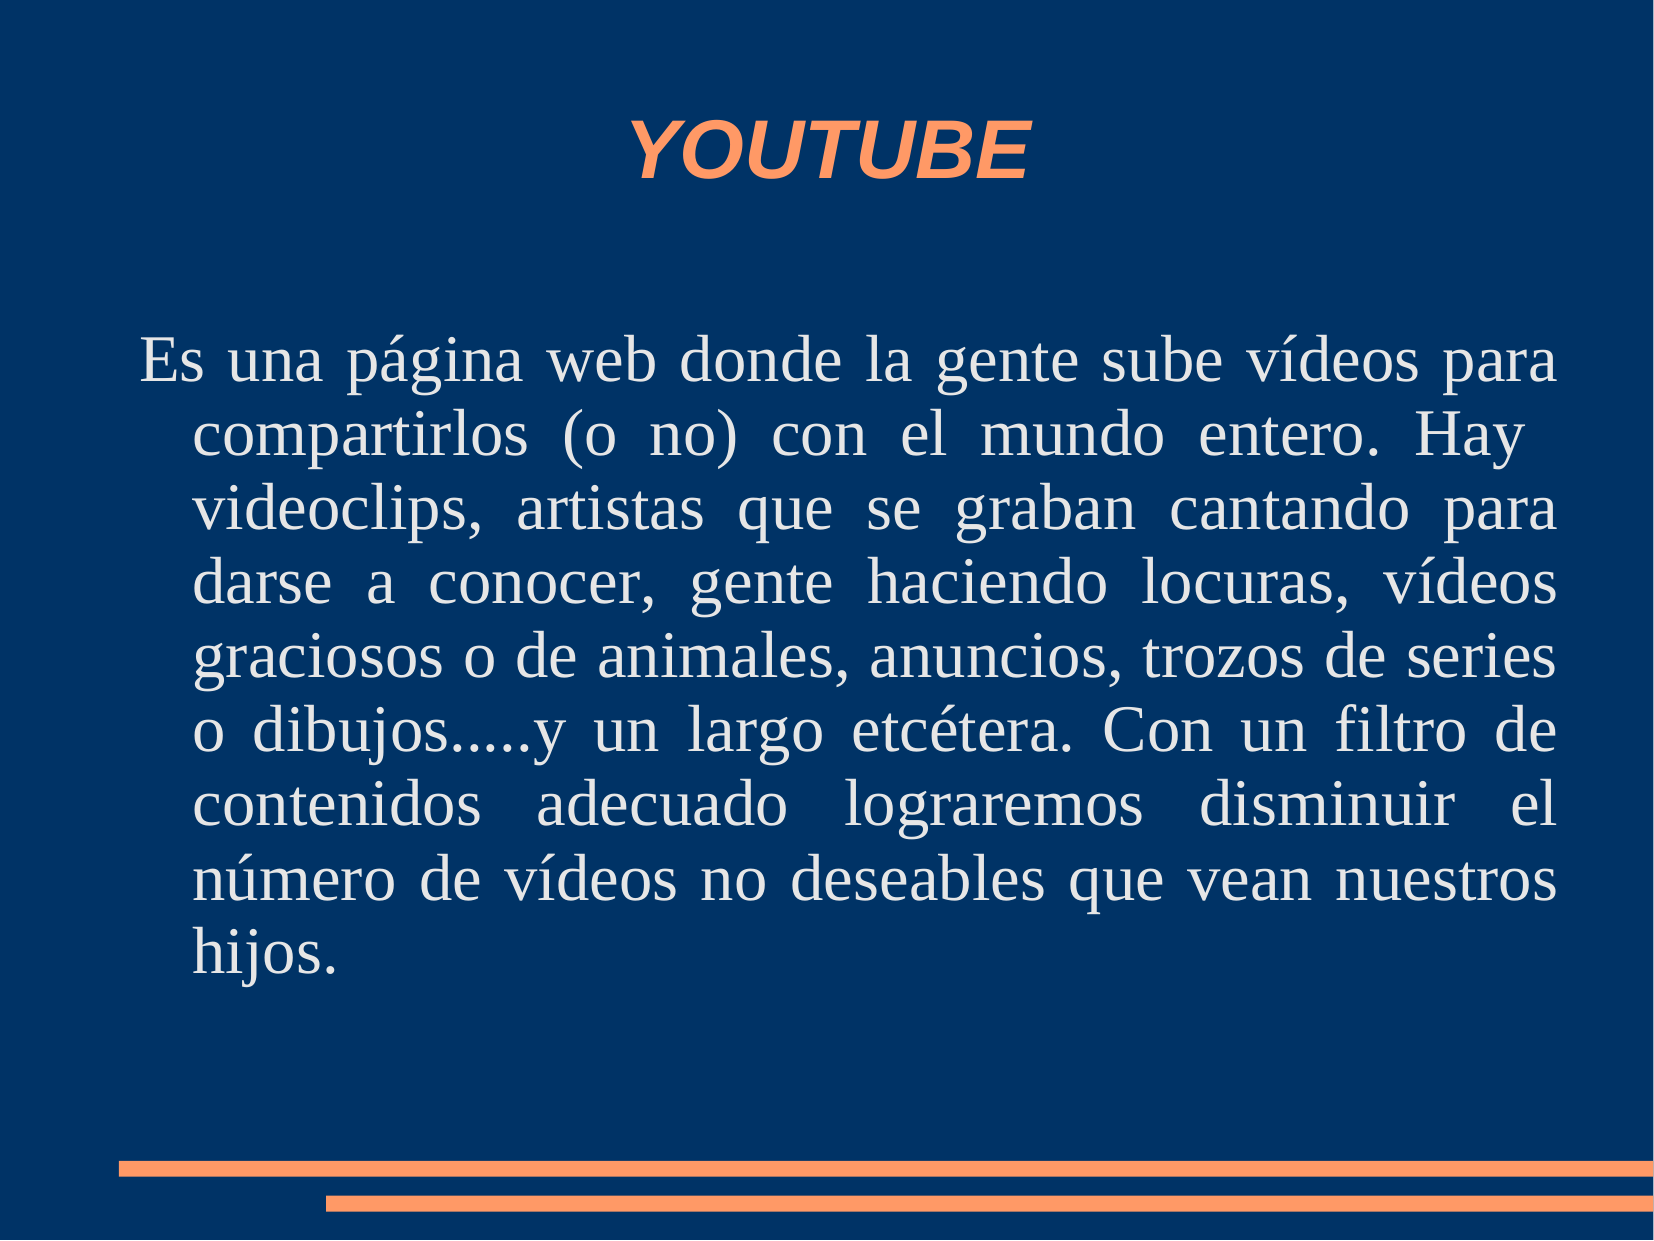

# YOUTUBE
Es una página web donde la gente sube vídeos para compartirlos (o no) con el mundo entero. Hay videoclips, artistas que se graban cantando para darse a conocer, gente haciendo locuras, vídeos graciosos o de animales, anuncios, trozos de series o dibujos.....y un largo etcétera. Con un filtro de contenidos adecuado lograremos disminuir el número de vídeos no deseables que vean nuestros hijos.